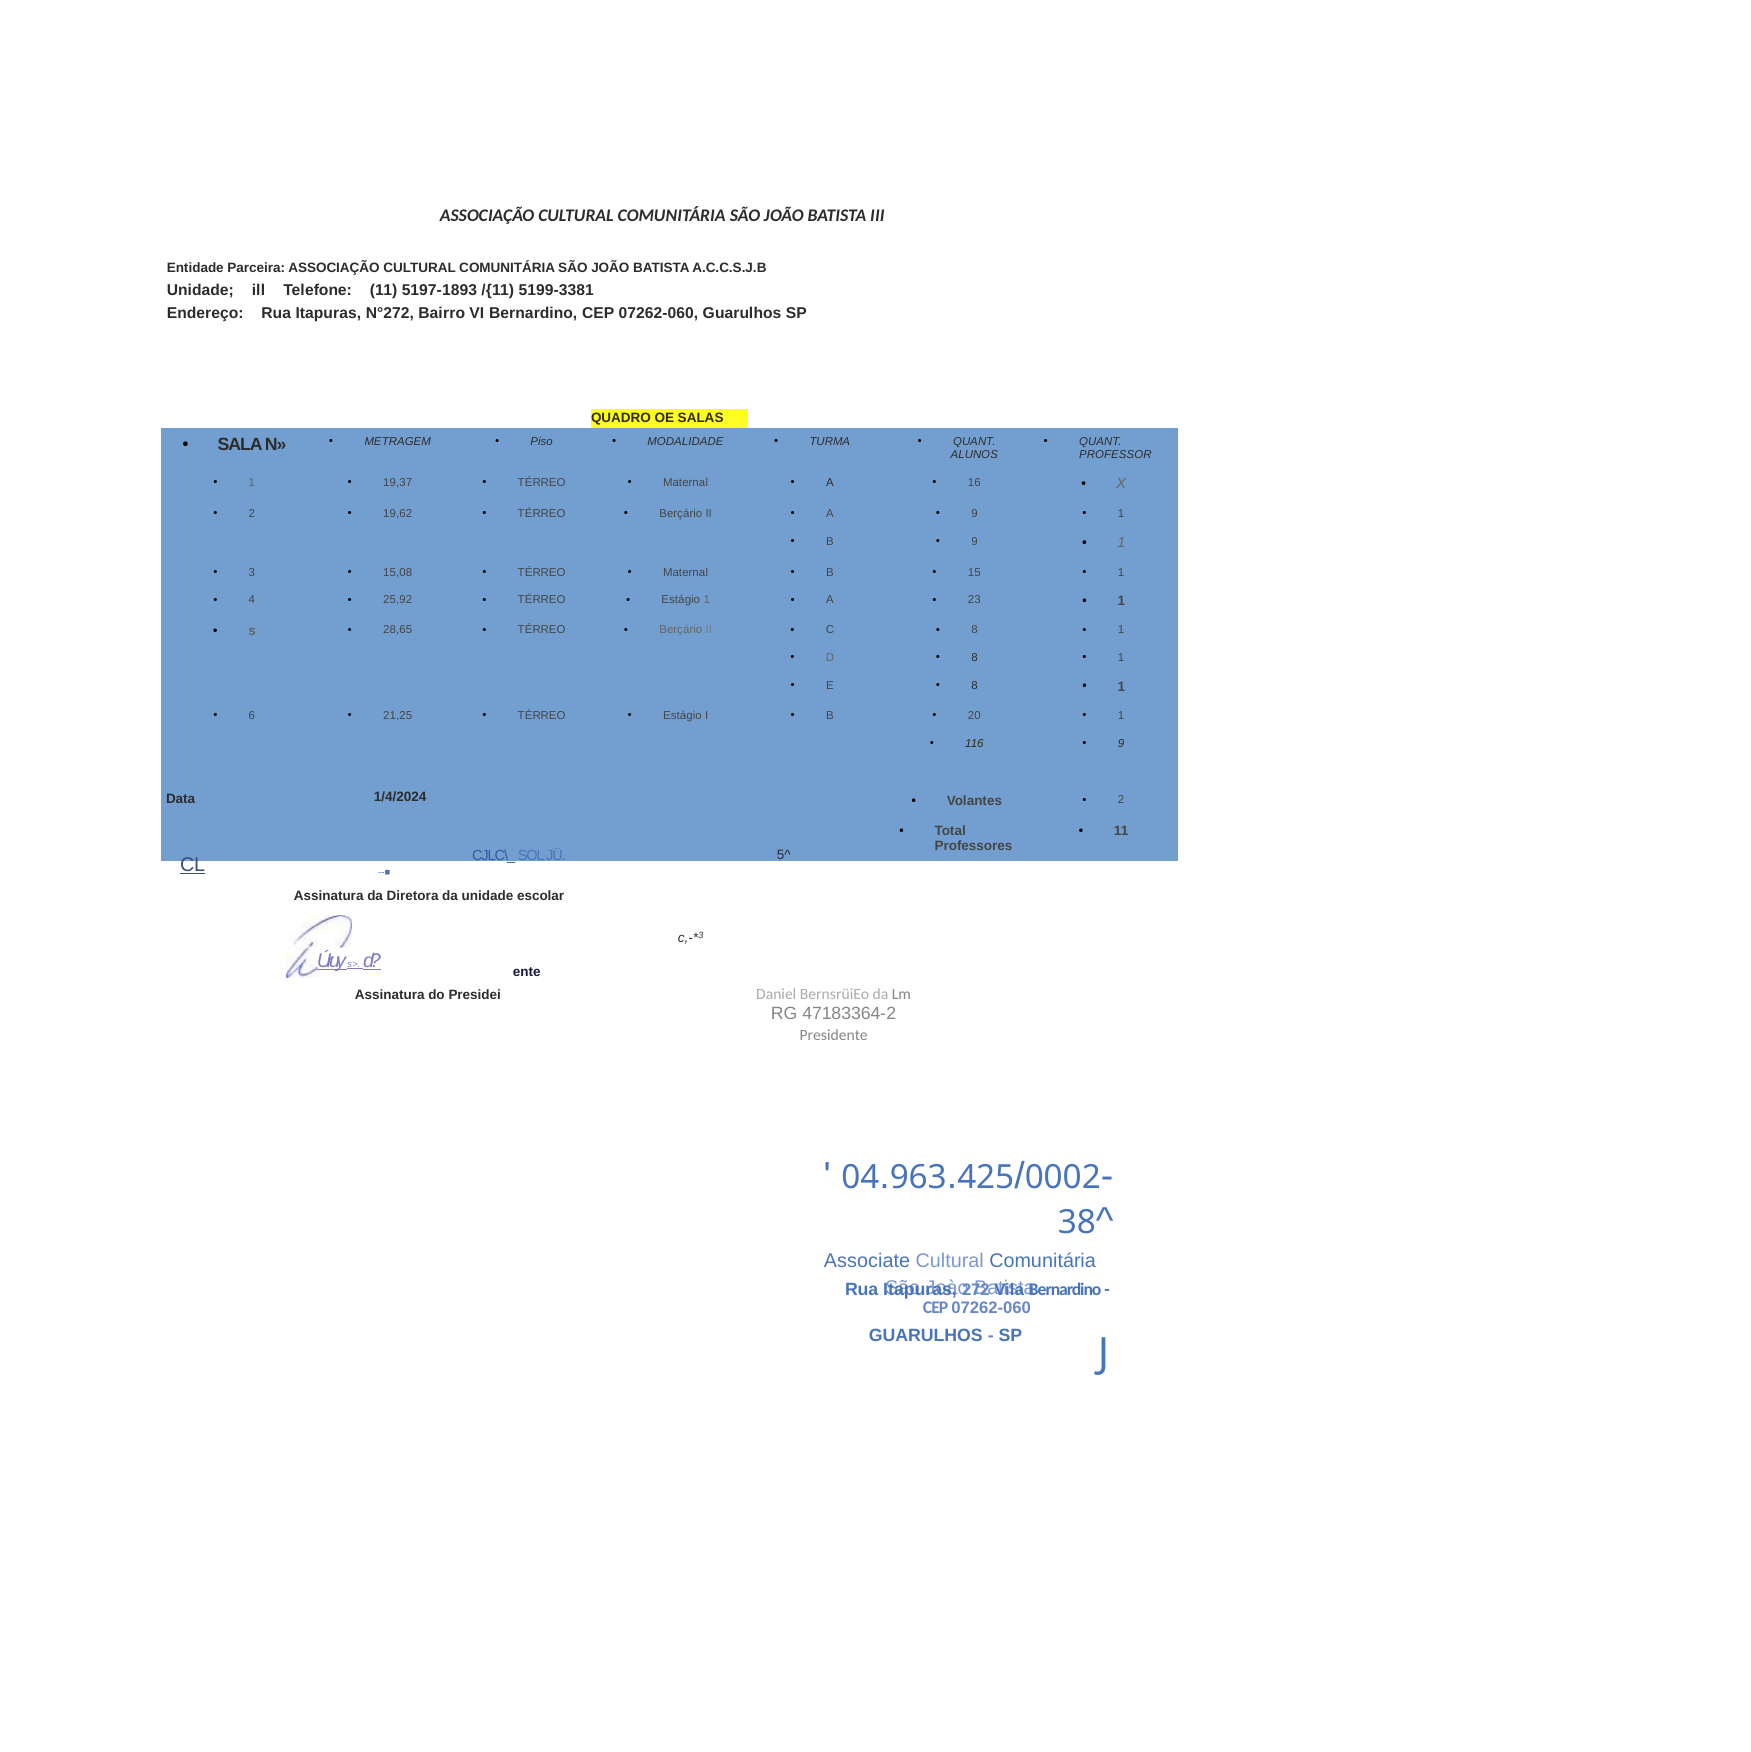

ASSOCIAÇÃO CULTURAL COMUNITÁRIA SÃO JOÃO BATISTA III
Entidade Parceira: ASSOCIAÇÃO CULTURAL COMUNITÁRIA SÃO JOÃO BATISTA A.C.C.S.J.B
Unidade; ill Telefone: (11) 5197-1893 /{11) 5199-3381
Endereço: Rua Itapuras, N°272, Bairro VI Bernardino, CEP 07262-060, Guarulhos SP
QUADRO OE SALAS
| SALA N» | METRAGEM | Piso | MODALIDADE | TURMA | QUANT. ALUNOS | QUANT. PROFESSOR |
| --- | --- | --- | --- | --- | --- | --- |
| 1 | 19,37 | TÉRREO | Maternal | A | 16 | X |
| 2 | 19,62 | TÉRREO | Berçário II | A | 9 | 1 |
| | | | | B | 9 | 1 |
| 3 | 15,08 | TÉRREO | Maternal | B | 15 | 1 |
| 4 | 25,92 | TÉRREO | Estágio 1 | A | 23 | 1 |
| s | 28,65 | TÉRREO | Berçário II | C | 8 | 1 |
| | | | | D | 8 | 1 |
| | | | | E | 8 | 1 |
| 6 | 21,25 | TÉRREO | Estágio I | B | 20 | 1 |
| | | | | | 116 | 9 |
| | | | | | Volantes | 2 |
| | | | | | Total Professores | 11 |
1/4/2024
Data
cJlC\_ Sol jÜ.
5^
CL
--■
Assinatura da Diretora da unidade escolar
c,-*3
Úruy s>. d?
ente
Daniel BernsrüiEo da Lm RG 47183364-2 Presidente
Assinatura do Presidei
' 04.963.425/0002-38^
Associate Cultural Comunitária São Joào Batista
Rua Itapuras, 272 Vila Bernardino - CEP 07262-060
GUARULHOS - SP
J